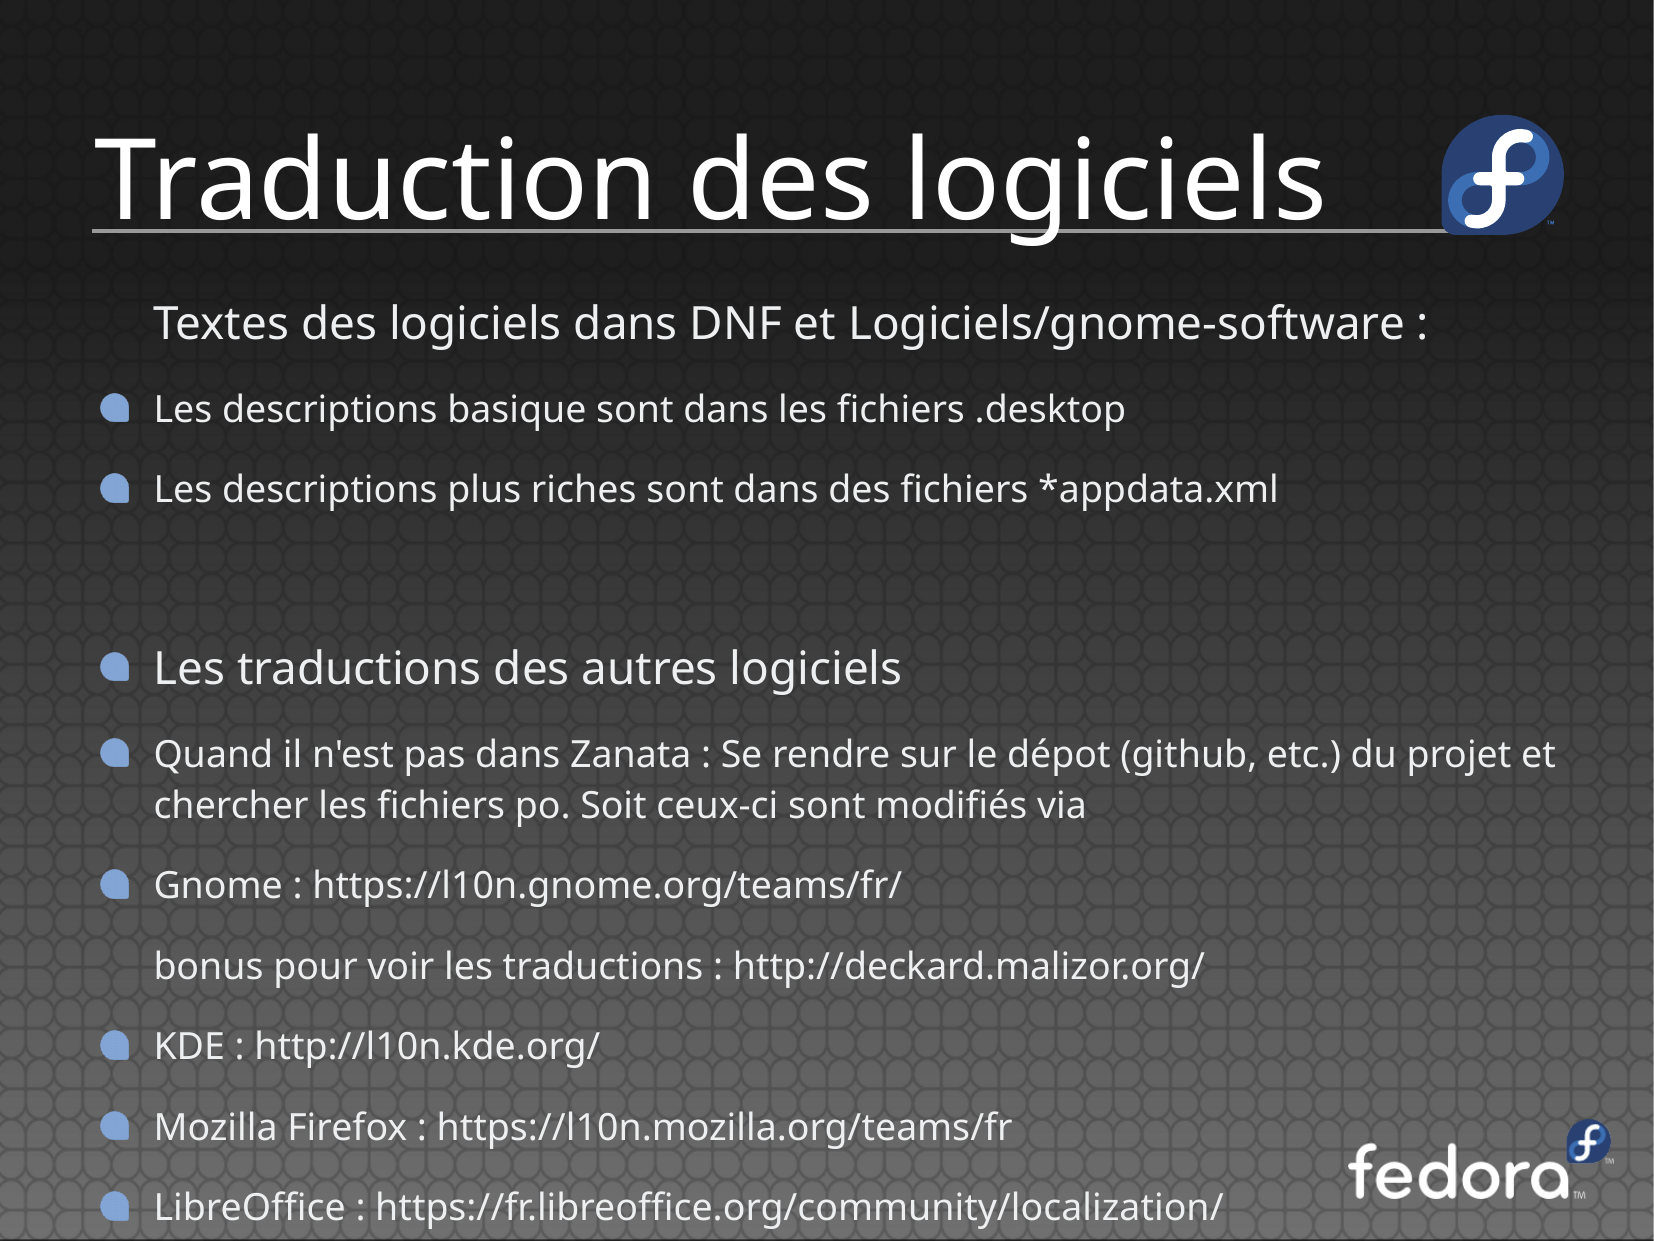

Traduction des logiciels
# Textes des logiciels dans DNF et Logiciels/gnome-software :
Les descriptions basique sont dans les fichiers .desktop
Les descriptions plus riches sont dans des fichiers *appdata.xml
Les traductions des autres logiciels
Quand il n'est pas dans Zanata : Se rendre sur le dépot (github, etc.) du projet et chercher les fichiers po. Soit ceux-ci sont modifiés via
Gnome : https://l10n.gnome.org/teams/fr/
bonus pour voir les traductions : http://deckard.malizor.org/
KDE : http://l10n.kde.org/
Mozilla Firefox : https://l10n.mozilla.org/teams/fr
LibreOffice : https://fr.libreoffice.org/community/localization/